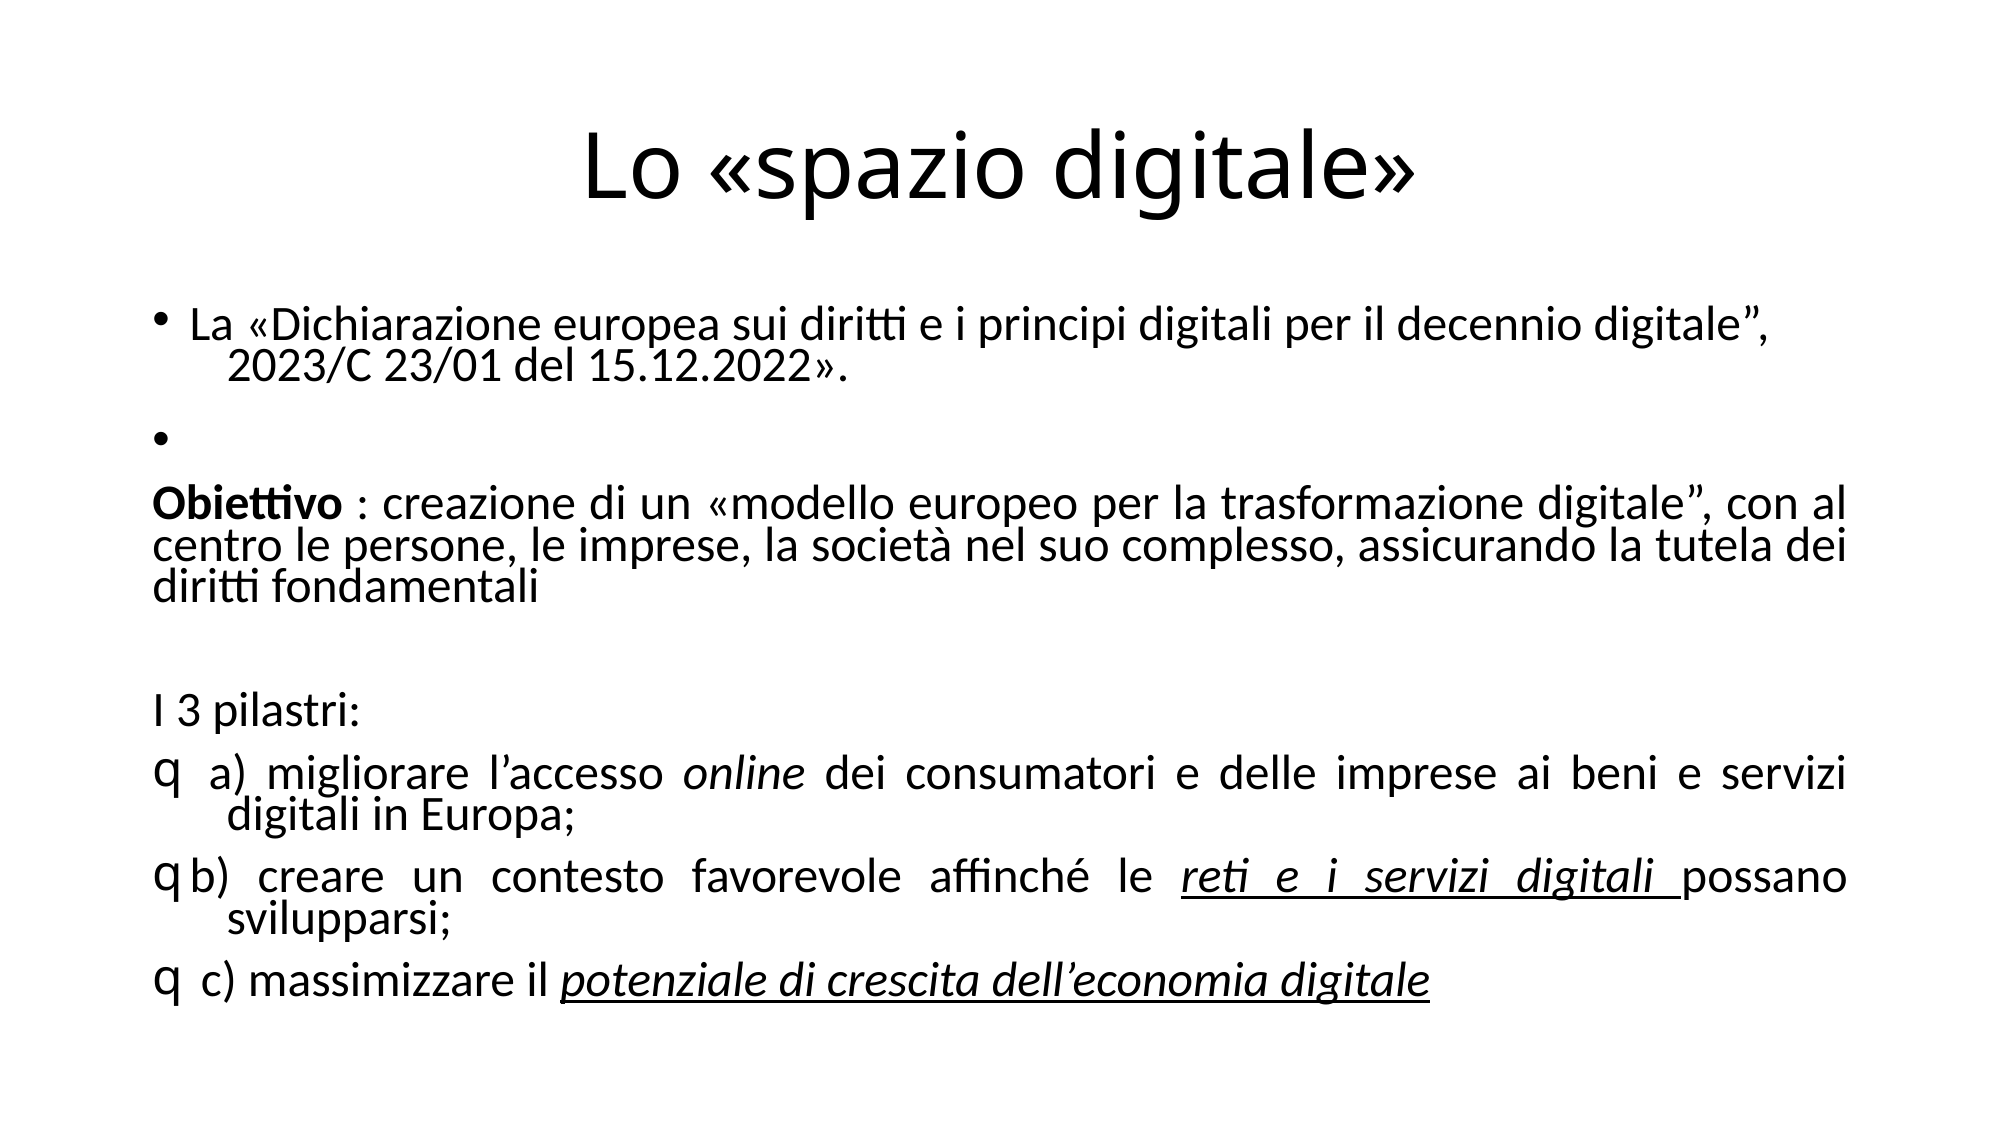

# Lo «spazio digitale»
La «Dichiarazione europea sui diritti e i principi digitali per il decennio digitale”, 2023/C 23/01 del 15.12.2022».
Obiettivo : creazione di un «modello europeo per la trasformazione digitale”, con al centro le persone, le imprese, la società nel suo complesso, assicurando la tutela dei diritti fondamentali
I 3 pilastri:
 a) migliorare l’accesso online dei consumatori e delle imprese ai beni e servizi digitali in Europa;
b) creare un contesto favorevole affinché le reti e i servizi digitali possano svilupparsi;
 c) massimizzare il potenziale di crescita dell’economia digitale